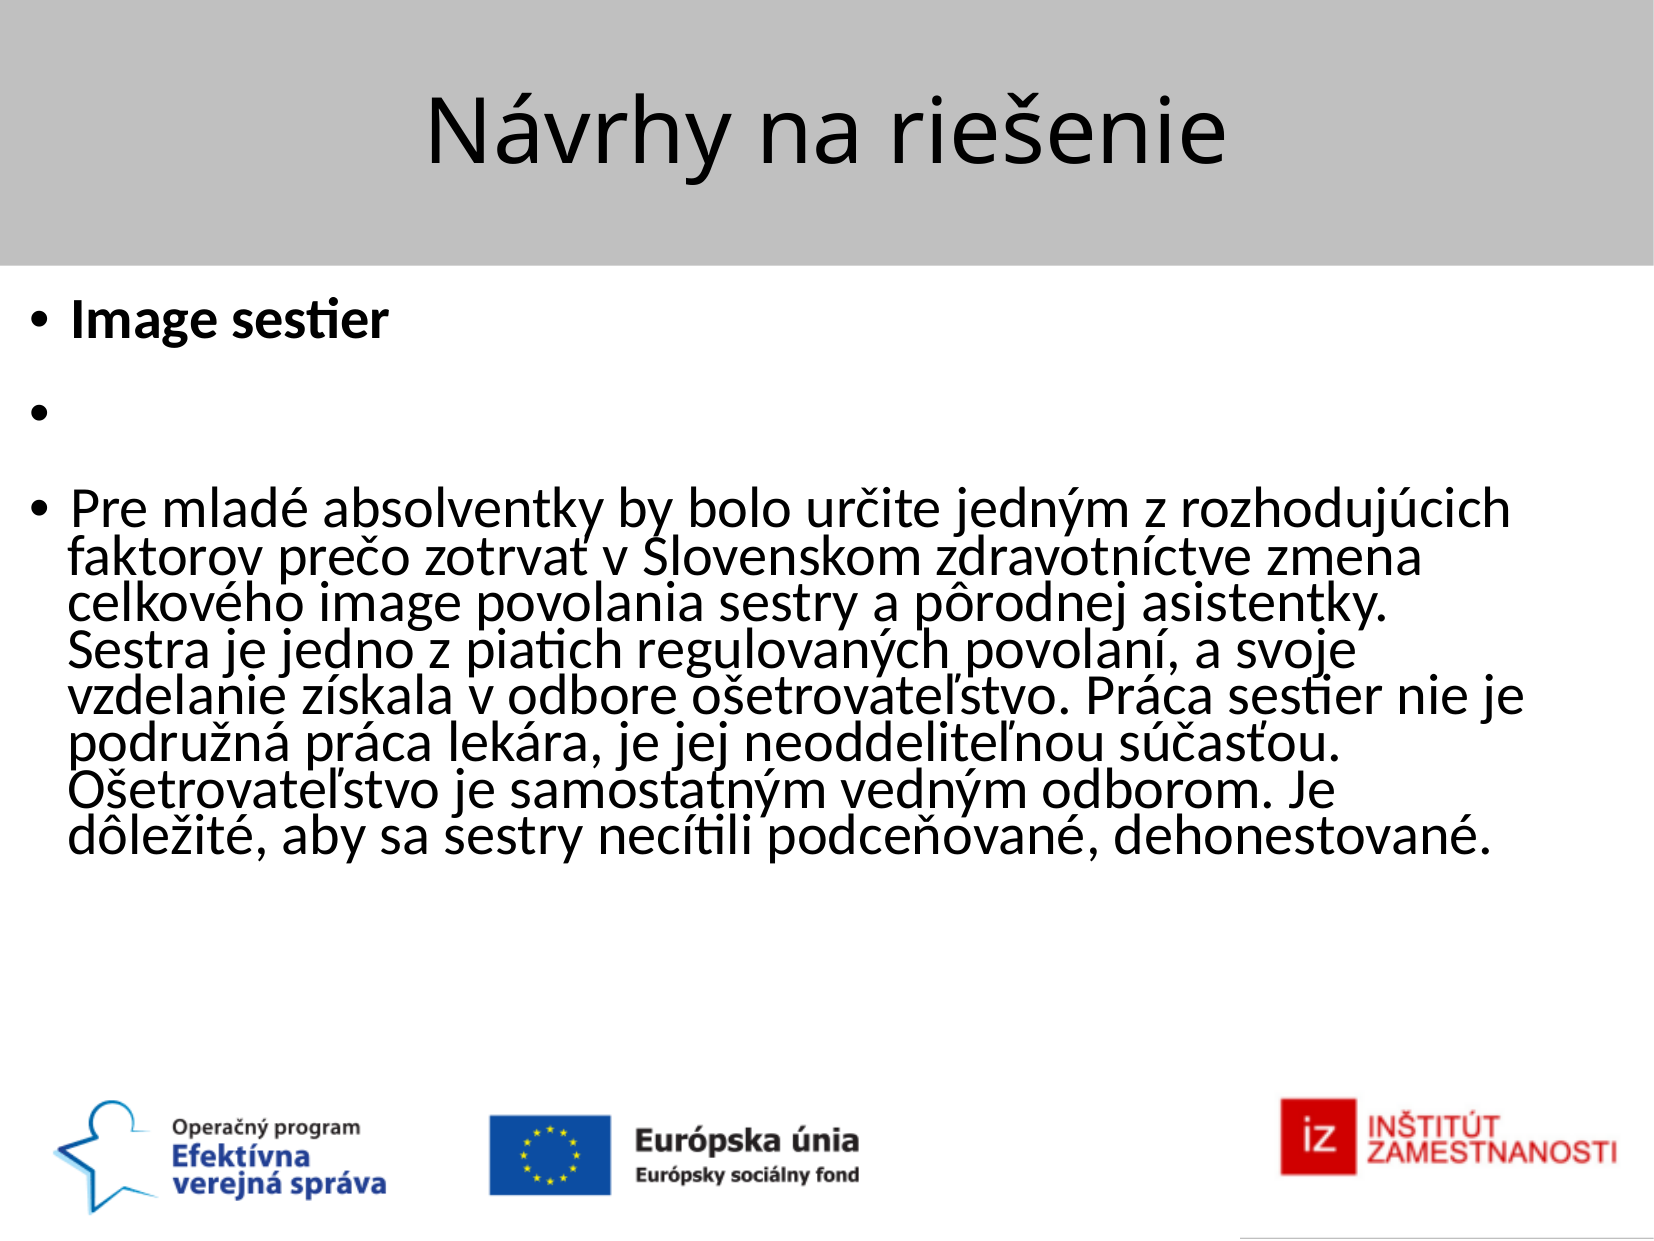

# Návrhy na riešenie
•	Image sestier
•
•	Pre mladé absolventky by bolo určite jedným z rozhodujúcich faktorov prečo zotrvať v Slovenskom zdravotníctve zmena celkového image povolania sestry a pôrodnej asistentky. Sestra je jedno z piatich regulovaných povolaní, a svoje vzdelanie získala v odbore ošetrovateľstvo. Práca sestier nie je podružná práca lekára, je jej neoddeliteľnou súčasťou. Ošetrovateľstvo je samostatným vedným odborom. Je dôležité, aby sa sestry necítili podceňované, dehonestované.